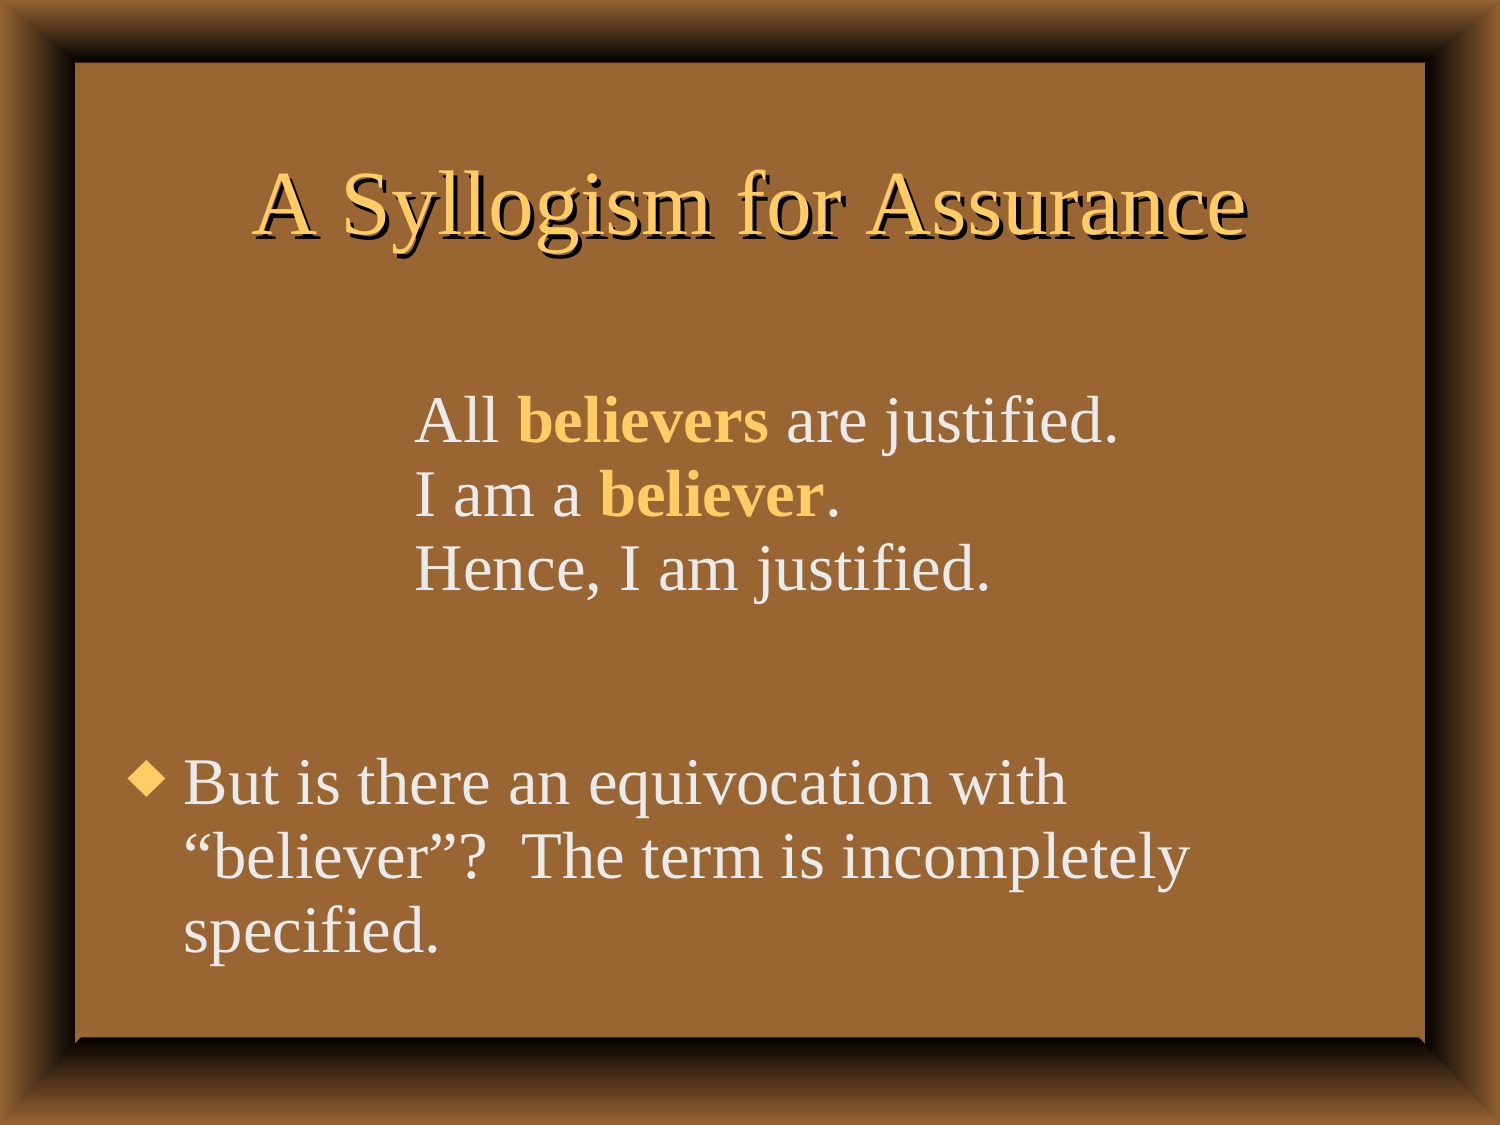

# A Syllogism for Assurance
All believers are justified.
I am a believer.
Hence, I am justified.
But is there an equivocation with “believer”? The term is incompletely specified.